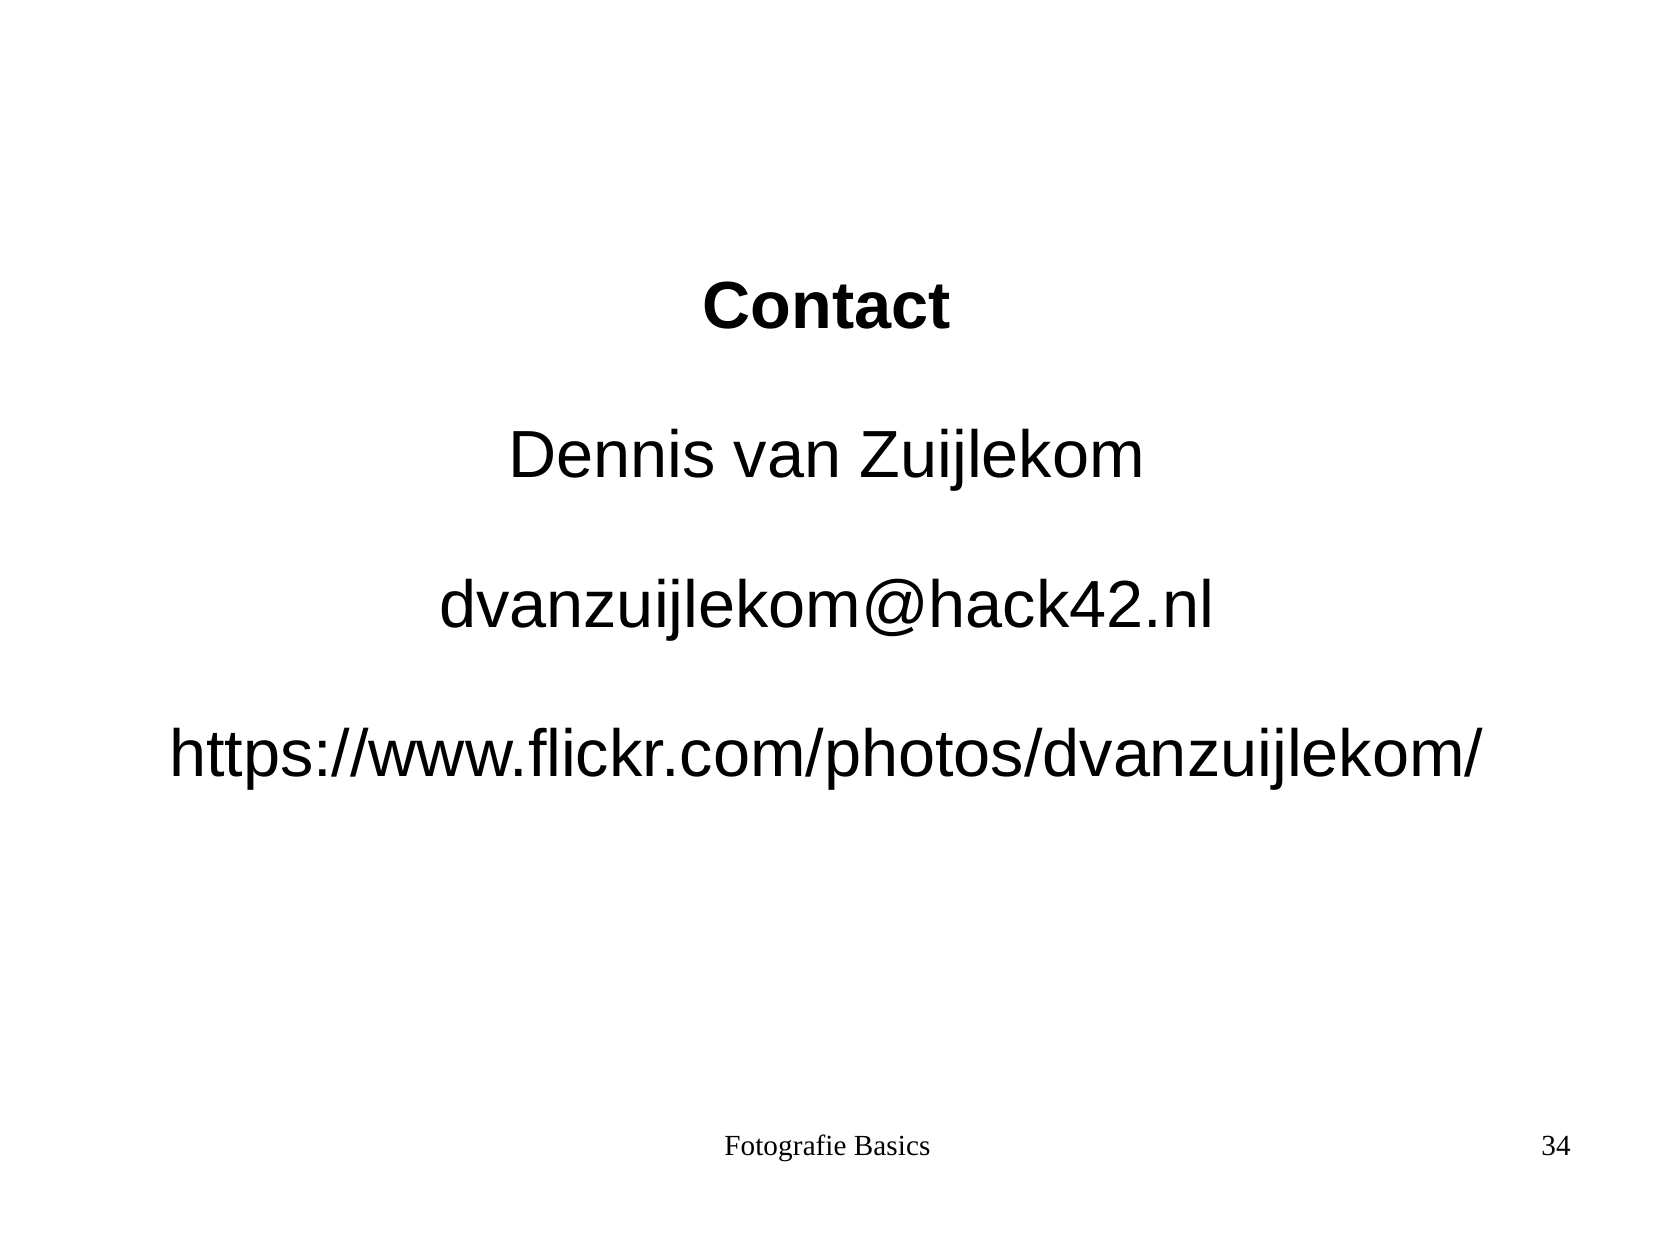

# Contact
Dennis van Zuijlekom
dvanzuijlekom@hack42.nl
https://www.flickr.com/photos/dvanzuijlekom/
Fotografie Basics
34